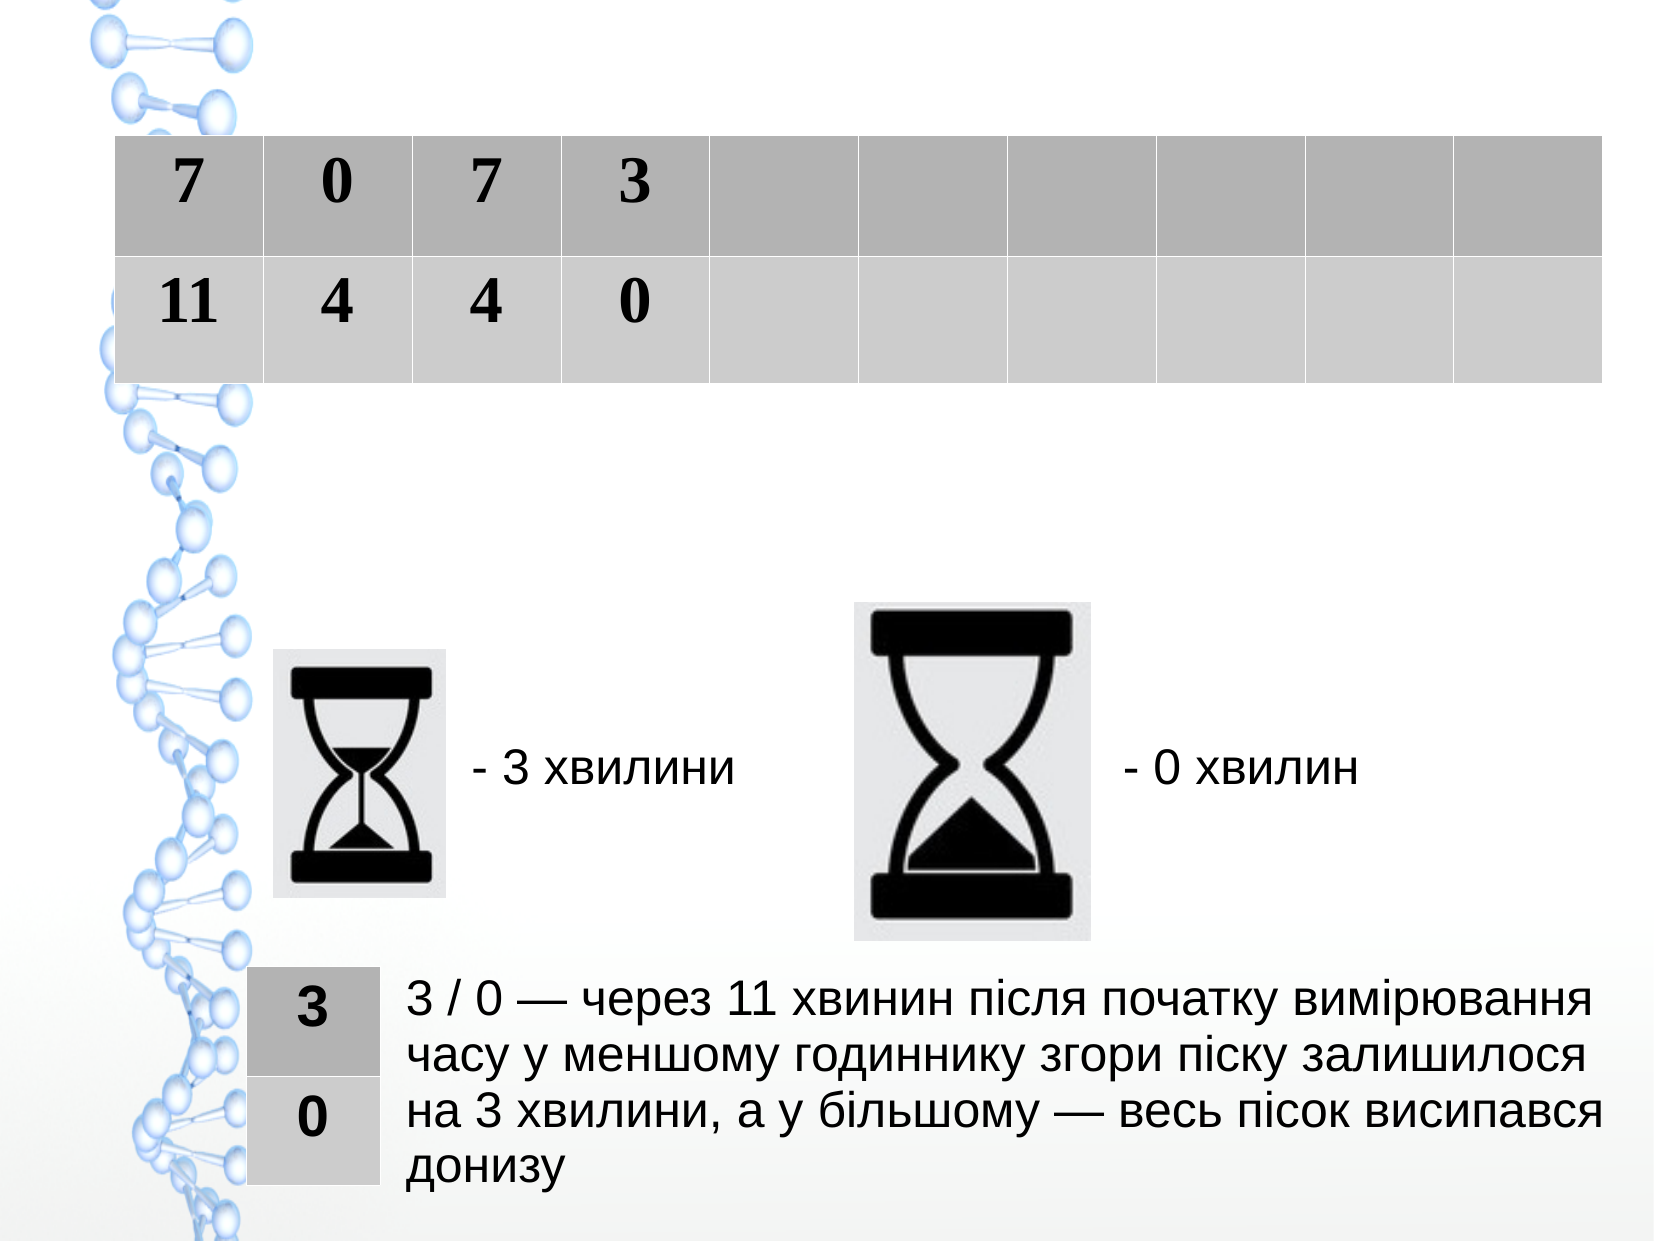

| 7 | 0 | 7 | 3 | | | | | | |
| --- | --- | --- | --- | --- | --- | --- | --- | --- | --- |
| 11 | 4 | 4 | 0 | | | | | | |
- 3 хвилини
- 0 хвилин
3 / 0 — через 11 хвинин після початку вимірювання часу у меншому годиннику згори піску залишилося на 3 хвилини, а у більшому — весь пісок висипався донизу
| 3 |
| --- |
| 0 |